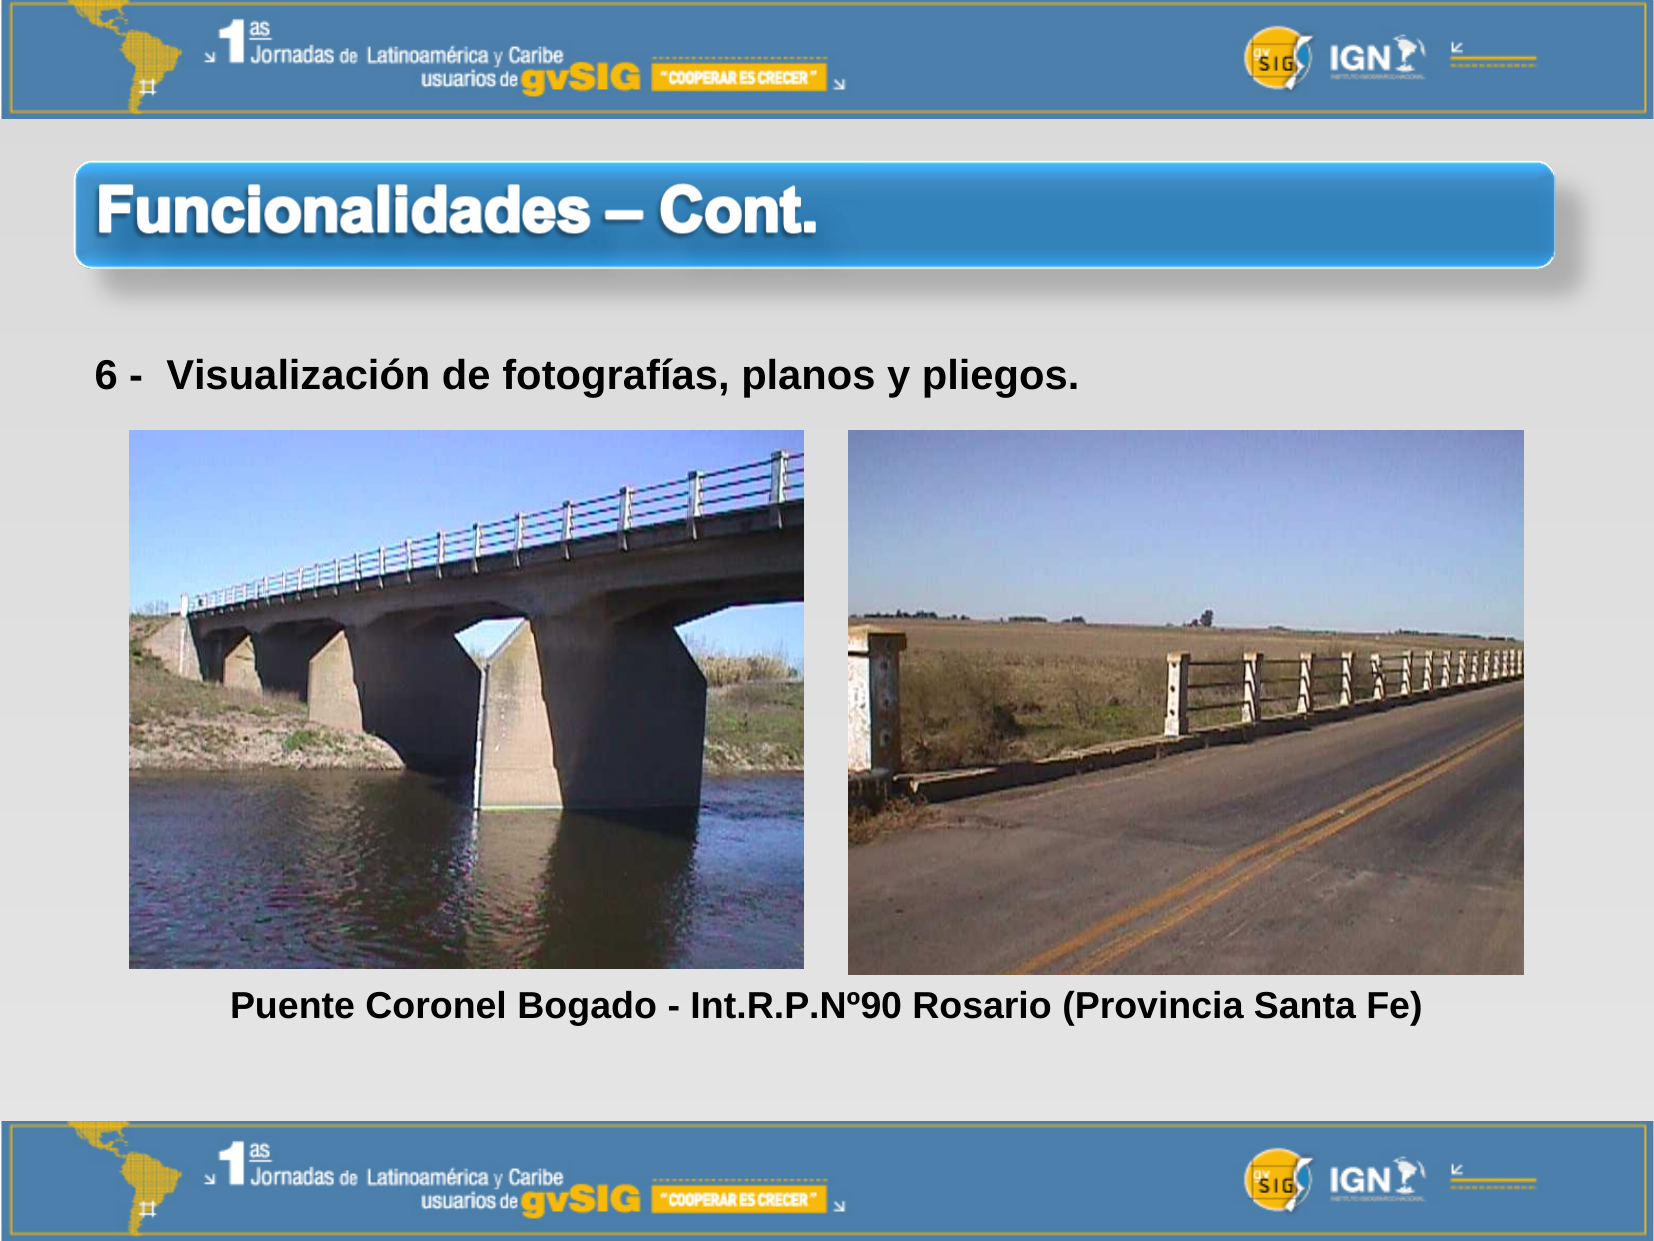

# 6 - Visualización de fotografías, planos y pliegos.
Puente Coronel Bogado - Int.R.P.Nº90 Rosario (Provincia Santa Fe)